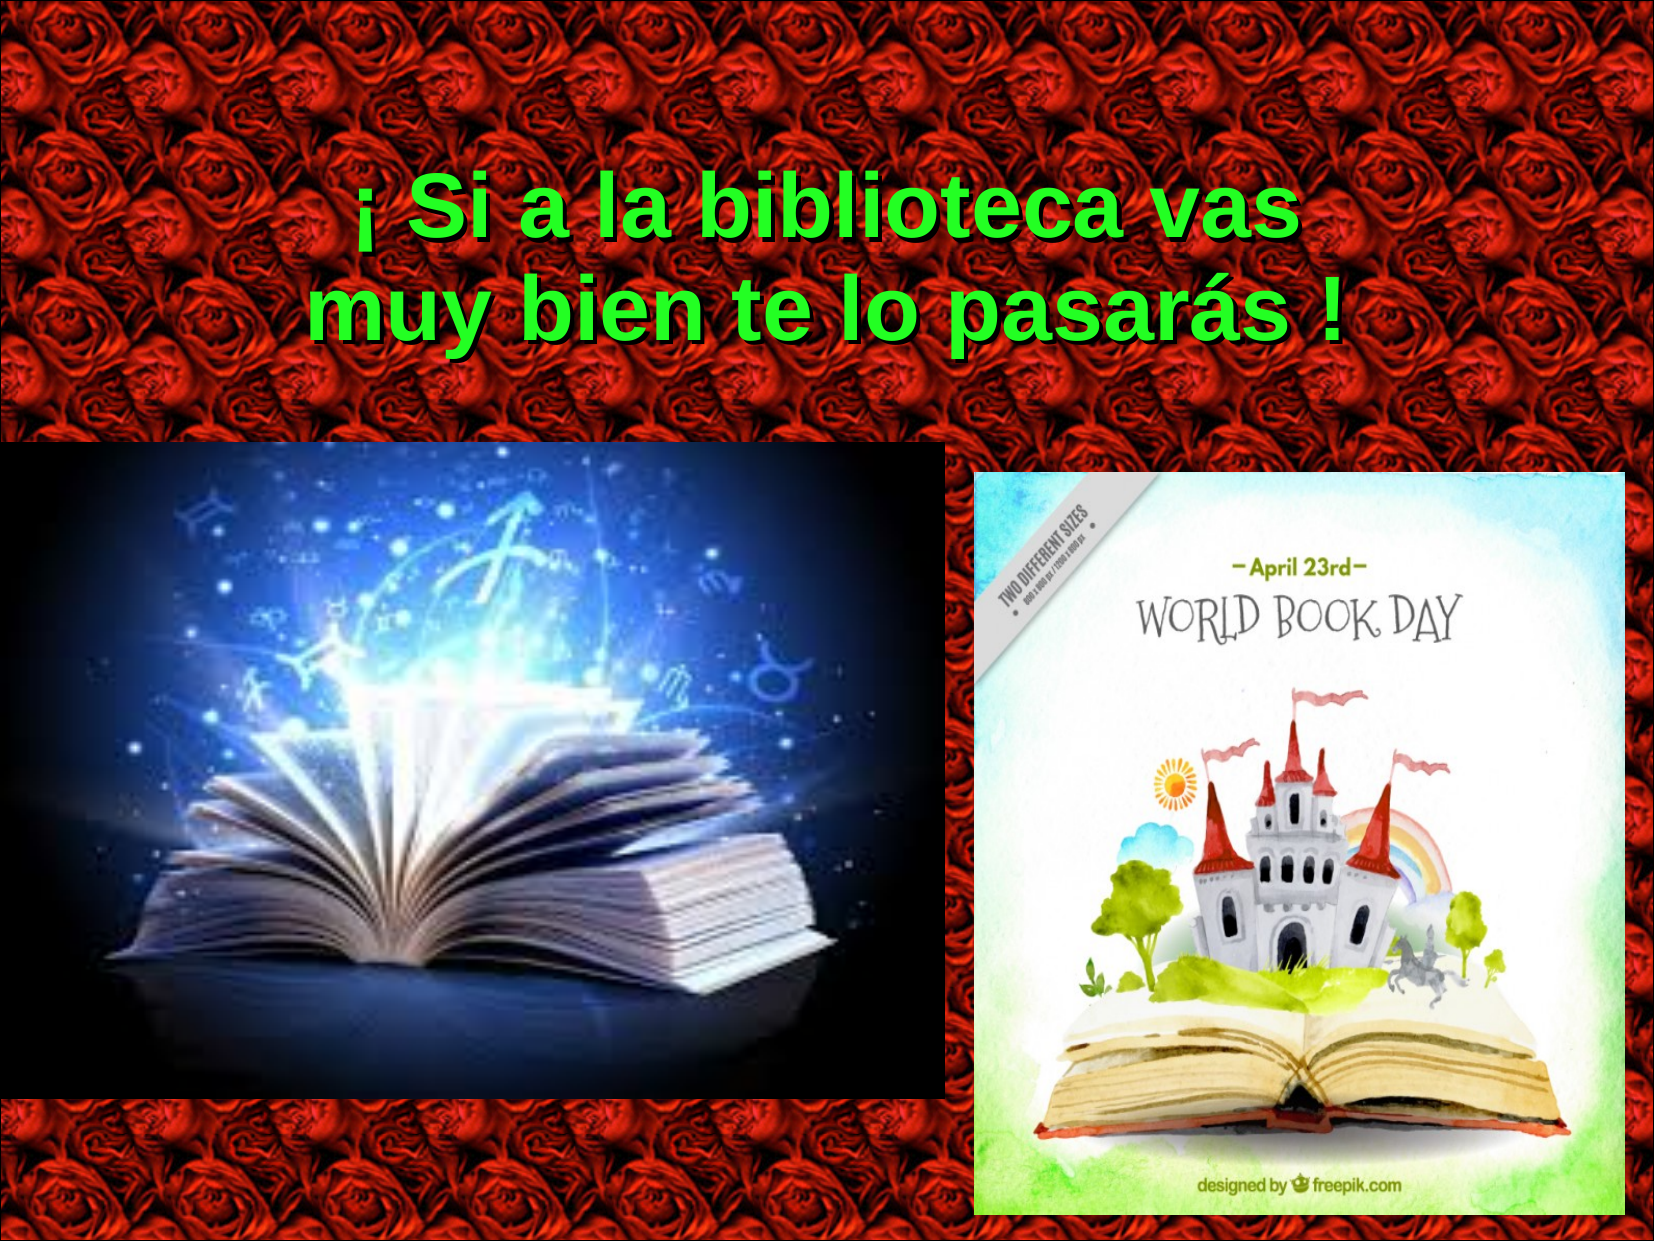

¡ Si a la biblioteca vas muy bien te lo pasarás !